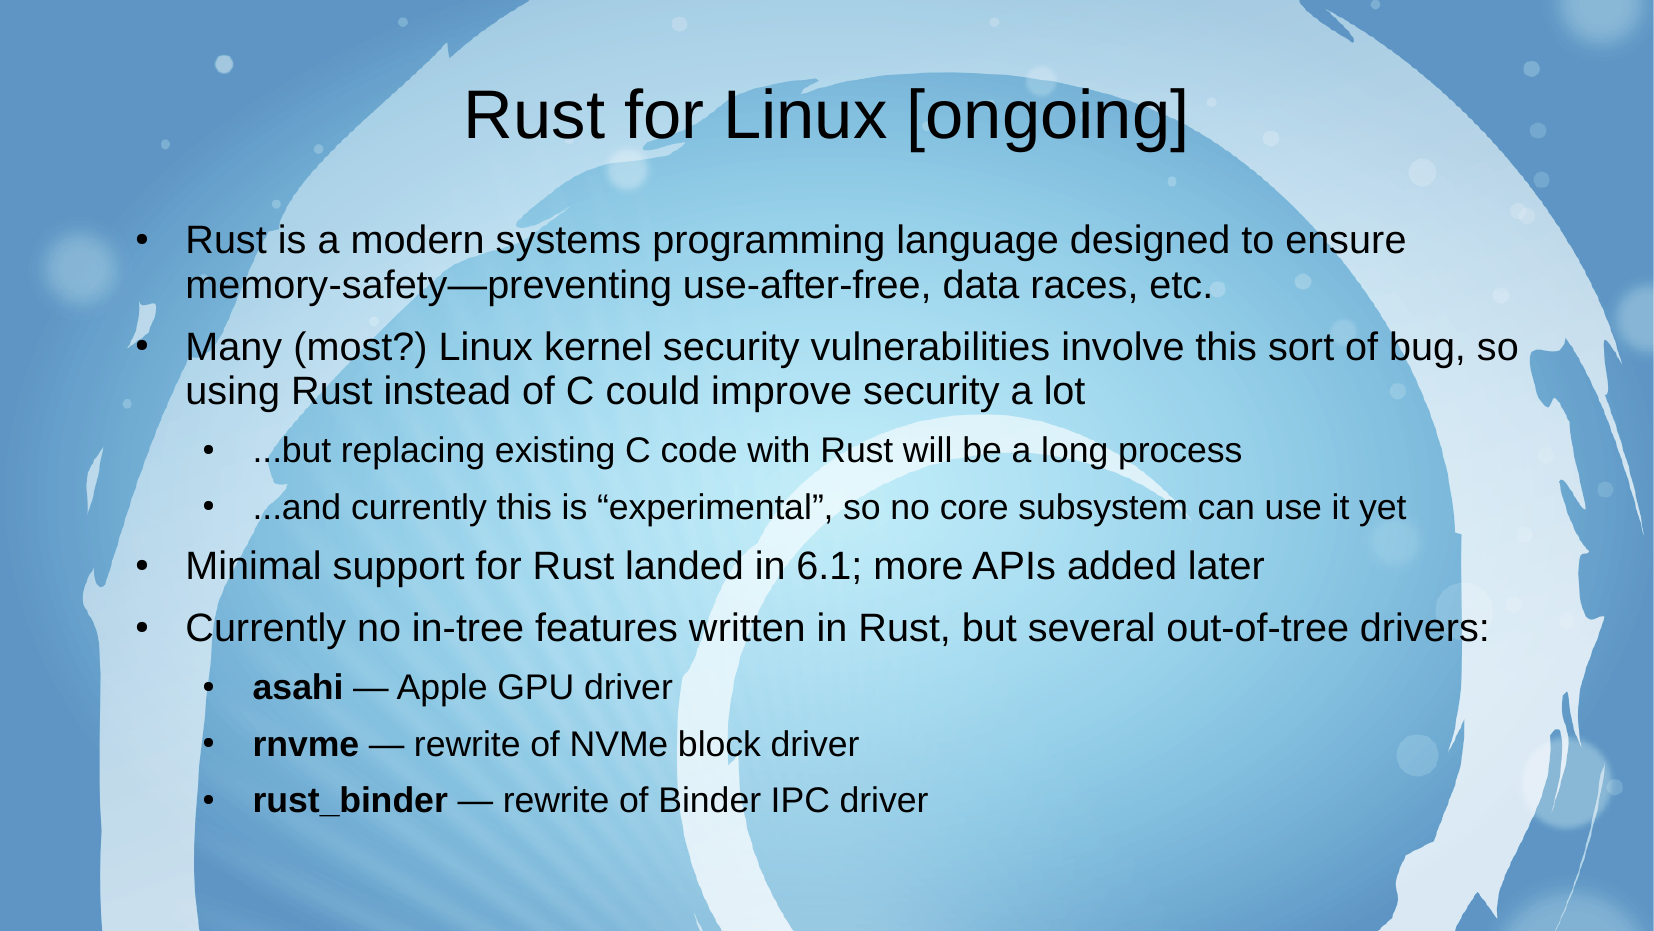

# Rust for Linux [ongoing]
Rust is a modern systems programming language designed to ensure memory-safety—preventing use-after-free, data races, etc.
Many (most?) Linux kernel security vulnerabilities involve this sort of bug, so using Rust instead of C could improve security a lot
...but replacing existing C code with Rust will be a long process
...and currently this is “experimental”, so no core subsystem can use it yet
Minimal support for Rust landed in 6.1; more APIs added later
Currently no in-tree features written in Rust, but several out-of-tree drivers:
asahi — Apple GPU driver
rnvme — rewrite of NVMe block driver
rust_binder — rewrite of Binder IPC driver